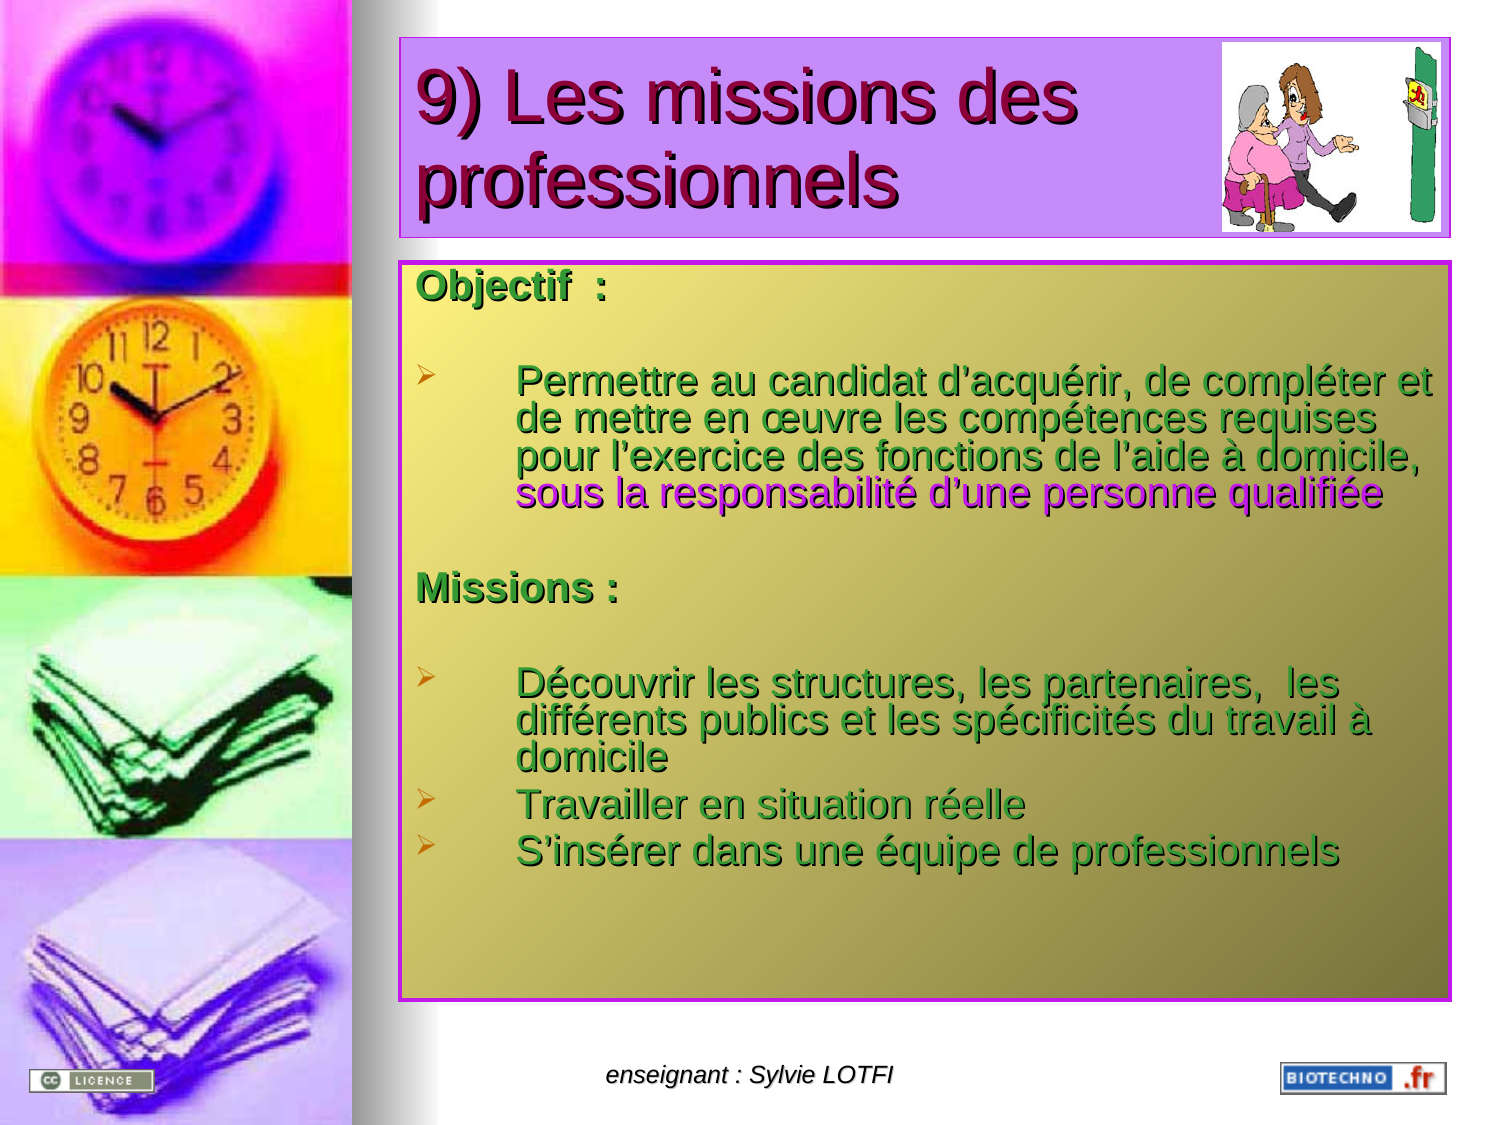

# 9) Les missions des professionnels
Objectif :
Permettre au candidat d’acquérir, de compléter et de mettre en œuvre les compétences requises pour l’exercice des fonctions de l’aide à domicile, sous la responsabilité d’une personne qualifiée
Missions :
Découvrir les structures, les partenaires, les différents publics et les spécificités du travail à domicile
Travailler en situation réelle
S’insérer dans une équipe de professionnels